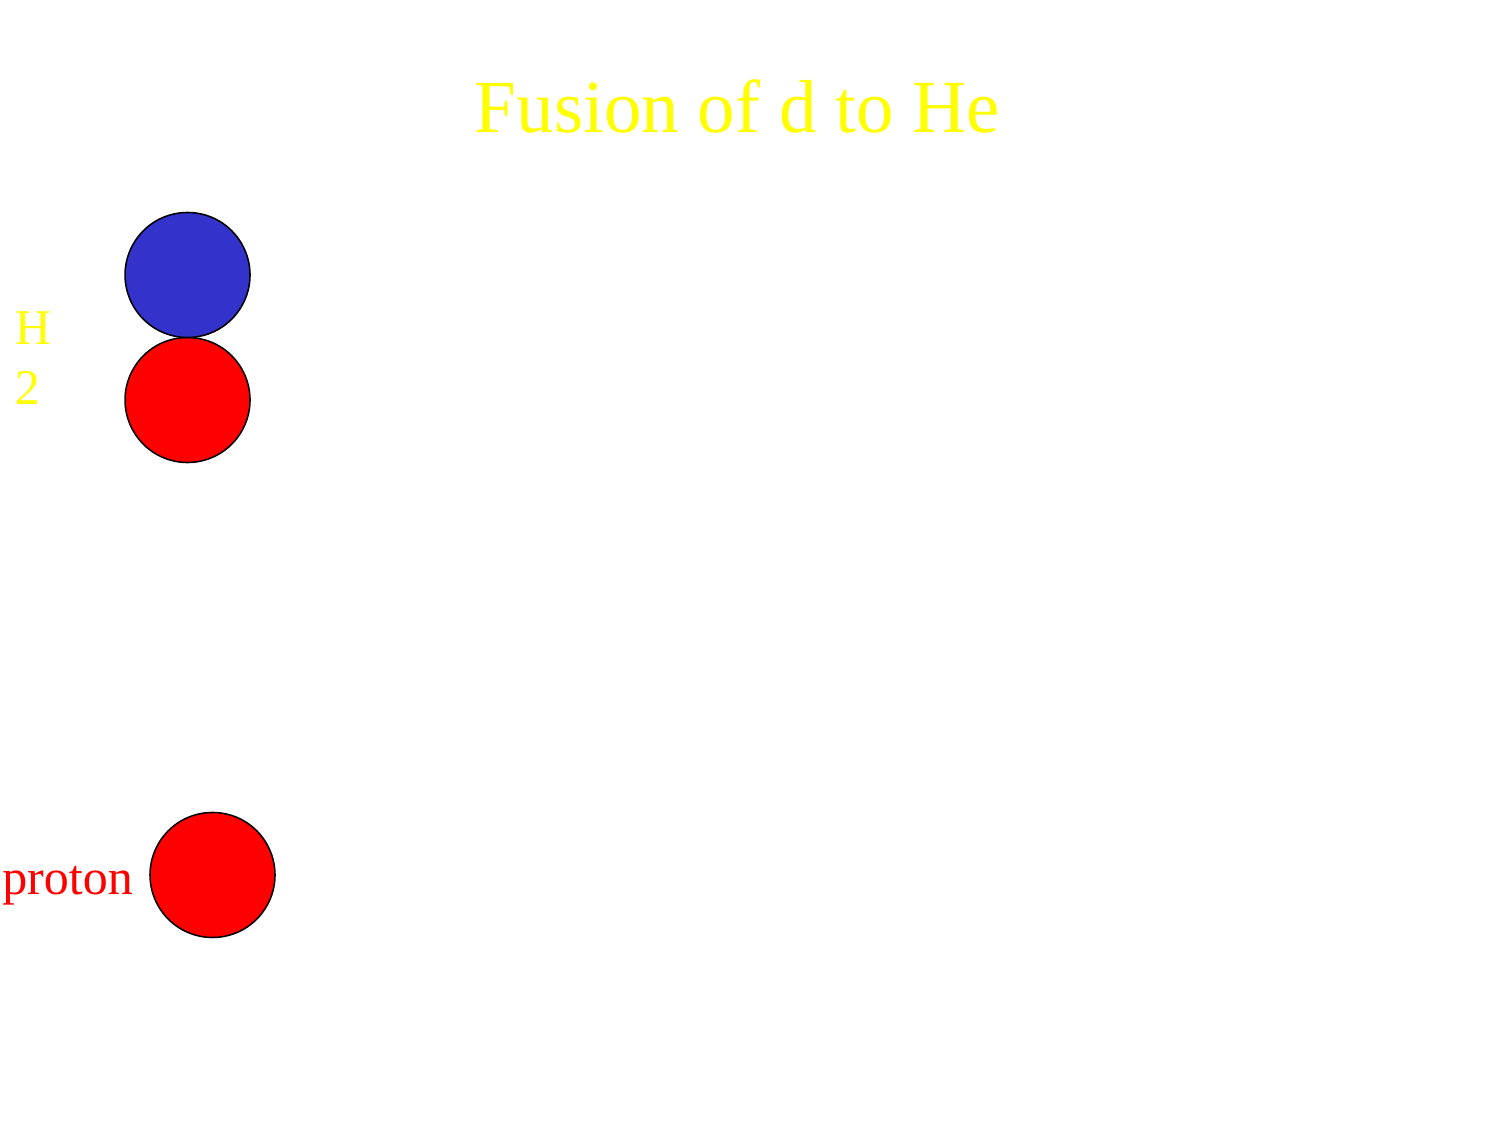

Fusion of d to He
H2
proton